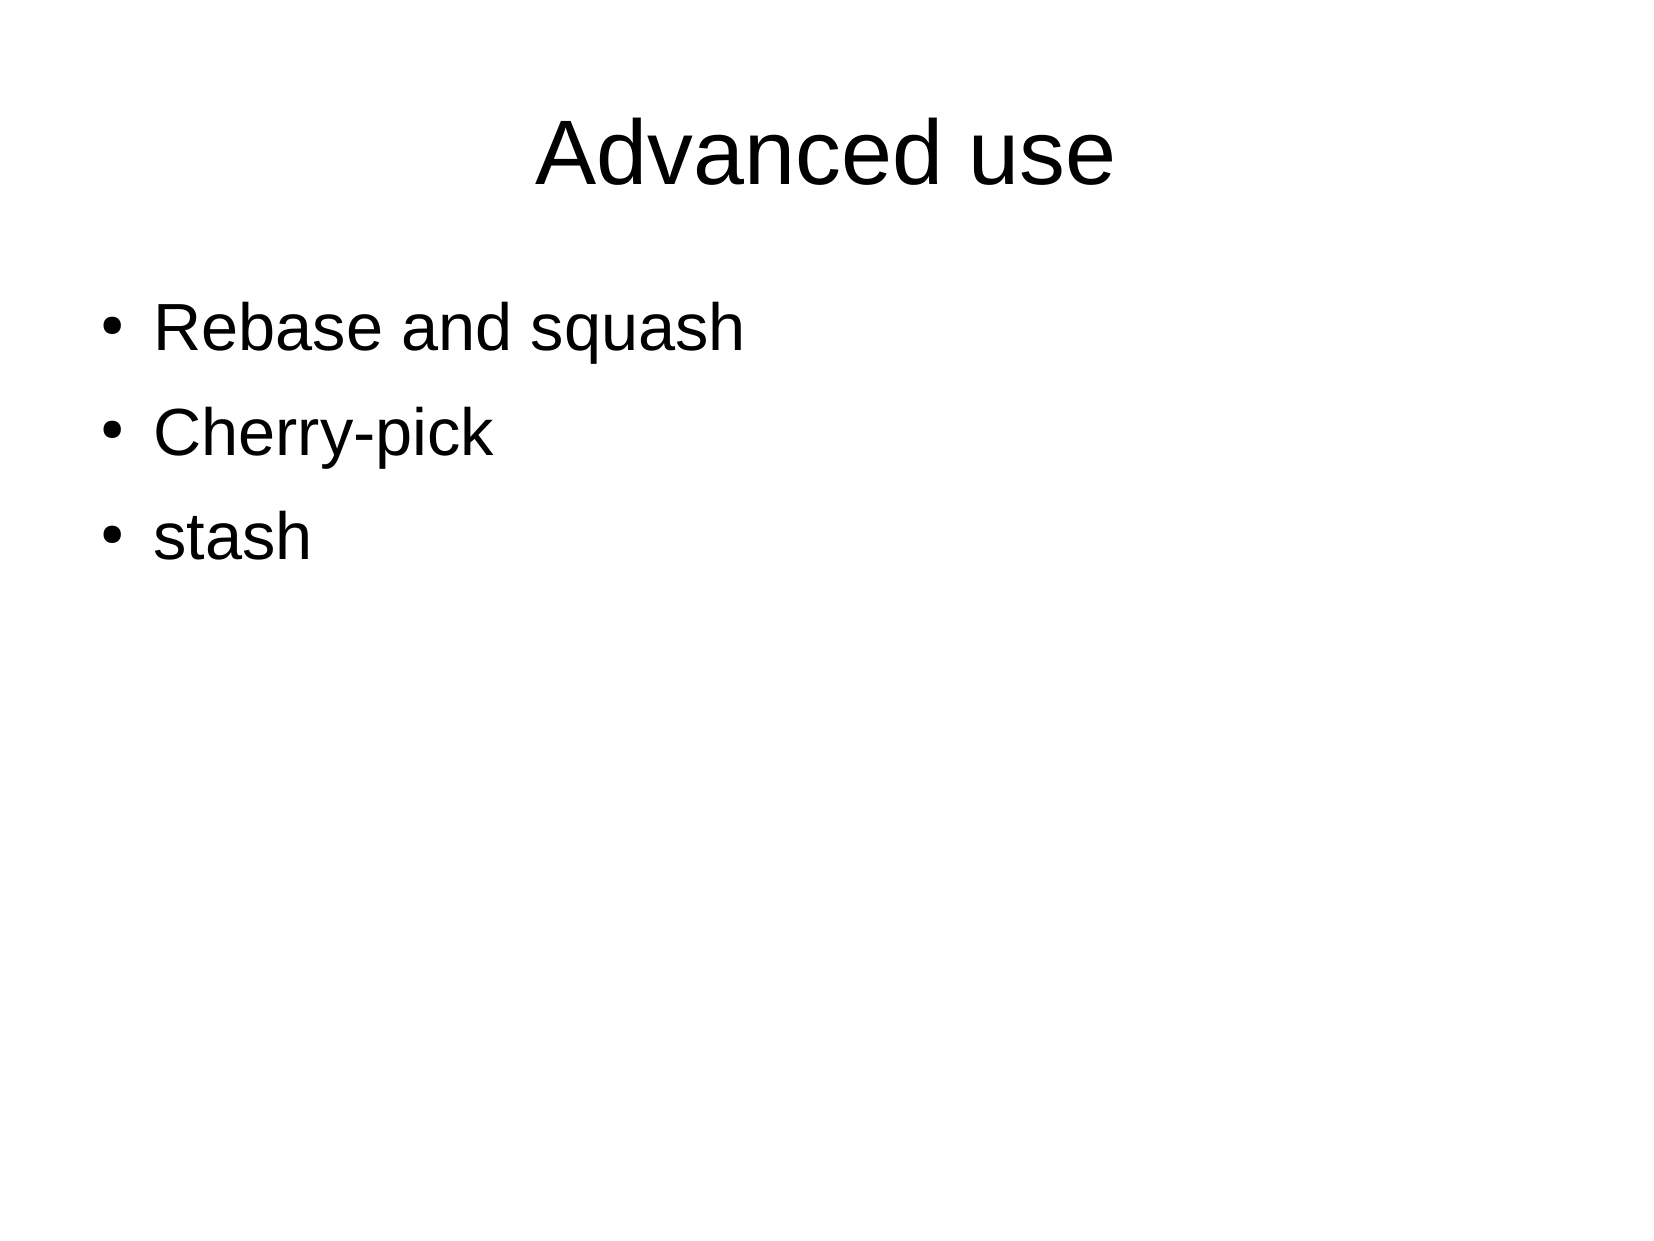

# Advanced use
Rebase and squash
Cherry-pick
stash